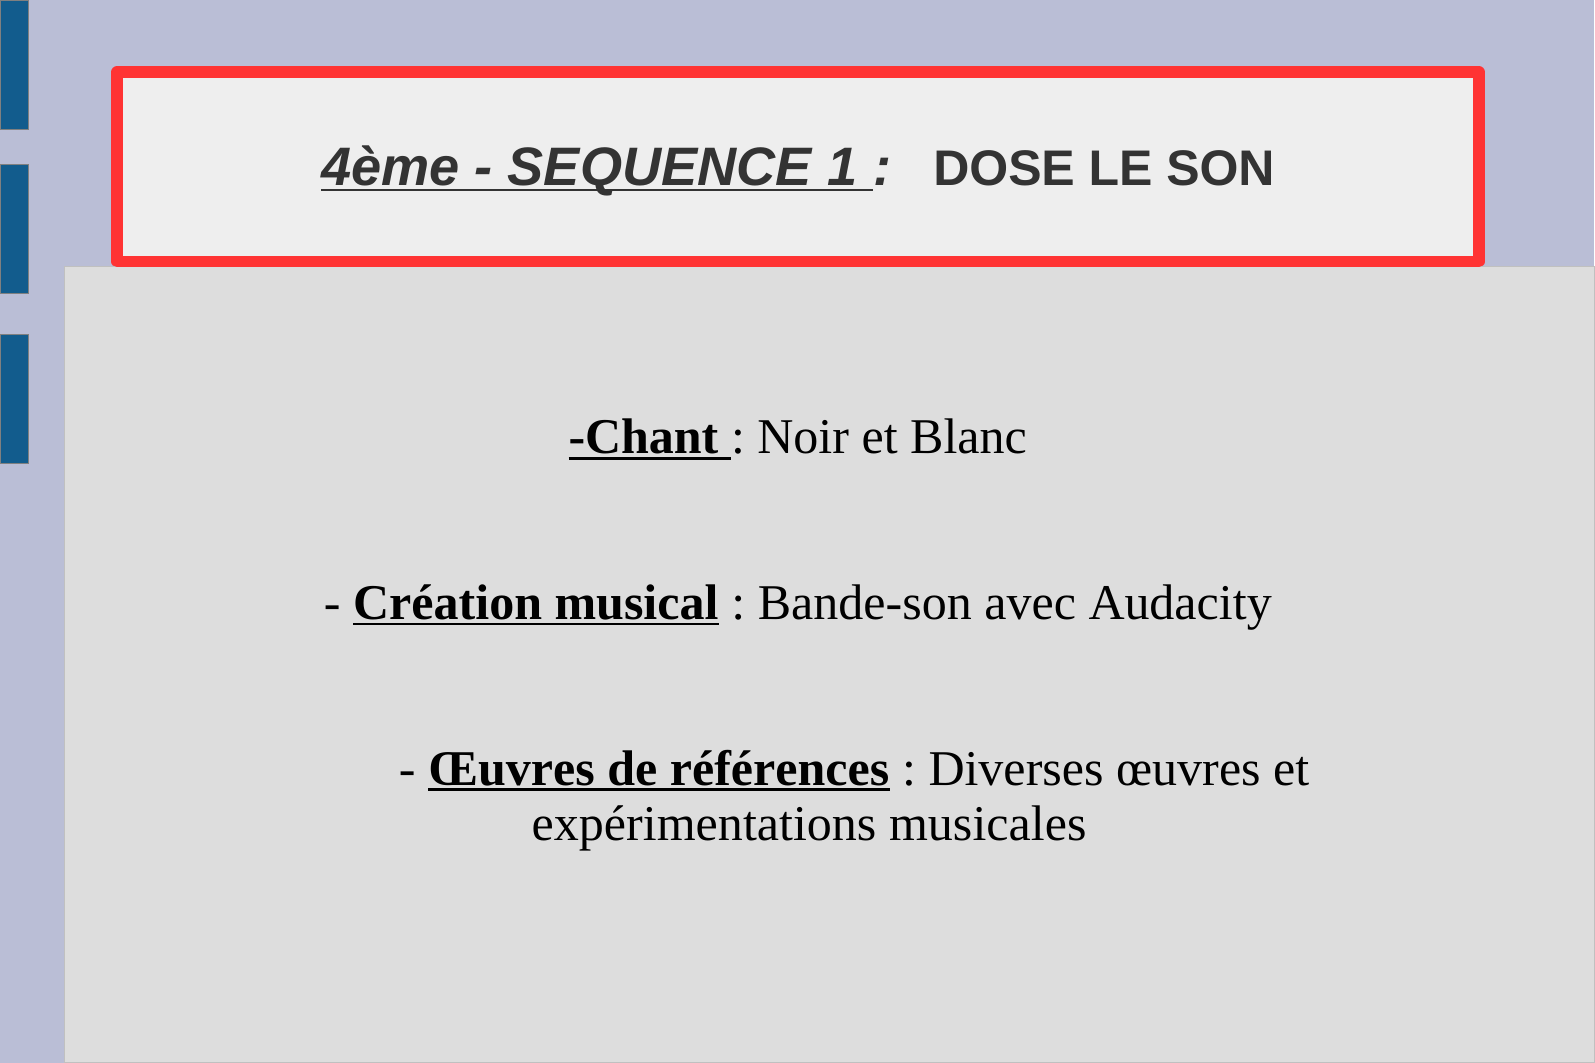

# 4ème - SEQUENCE 1 : DOSE LE SON
-Chant : Noir et Blanc
- Création musical : Bande-son avec Audacity
 - Œuvres de références : Diverses œuvres et expérimentations musicales